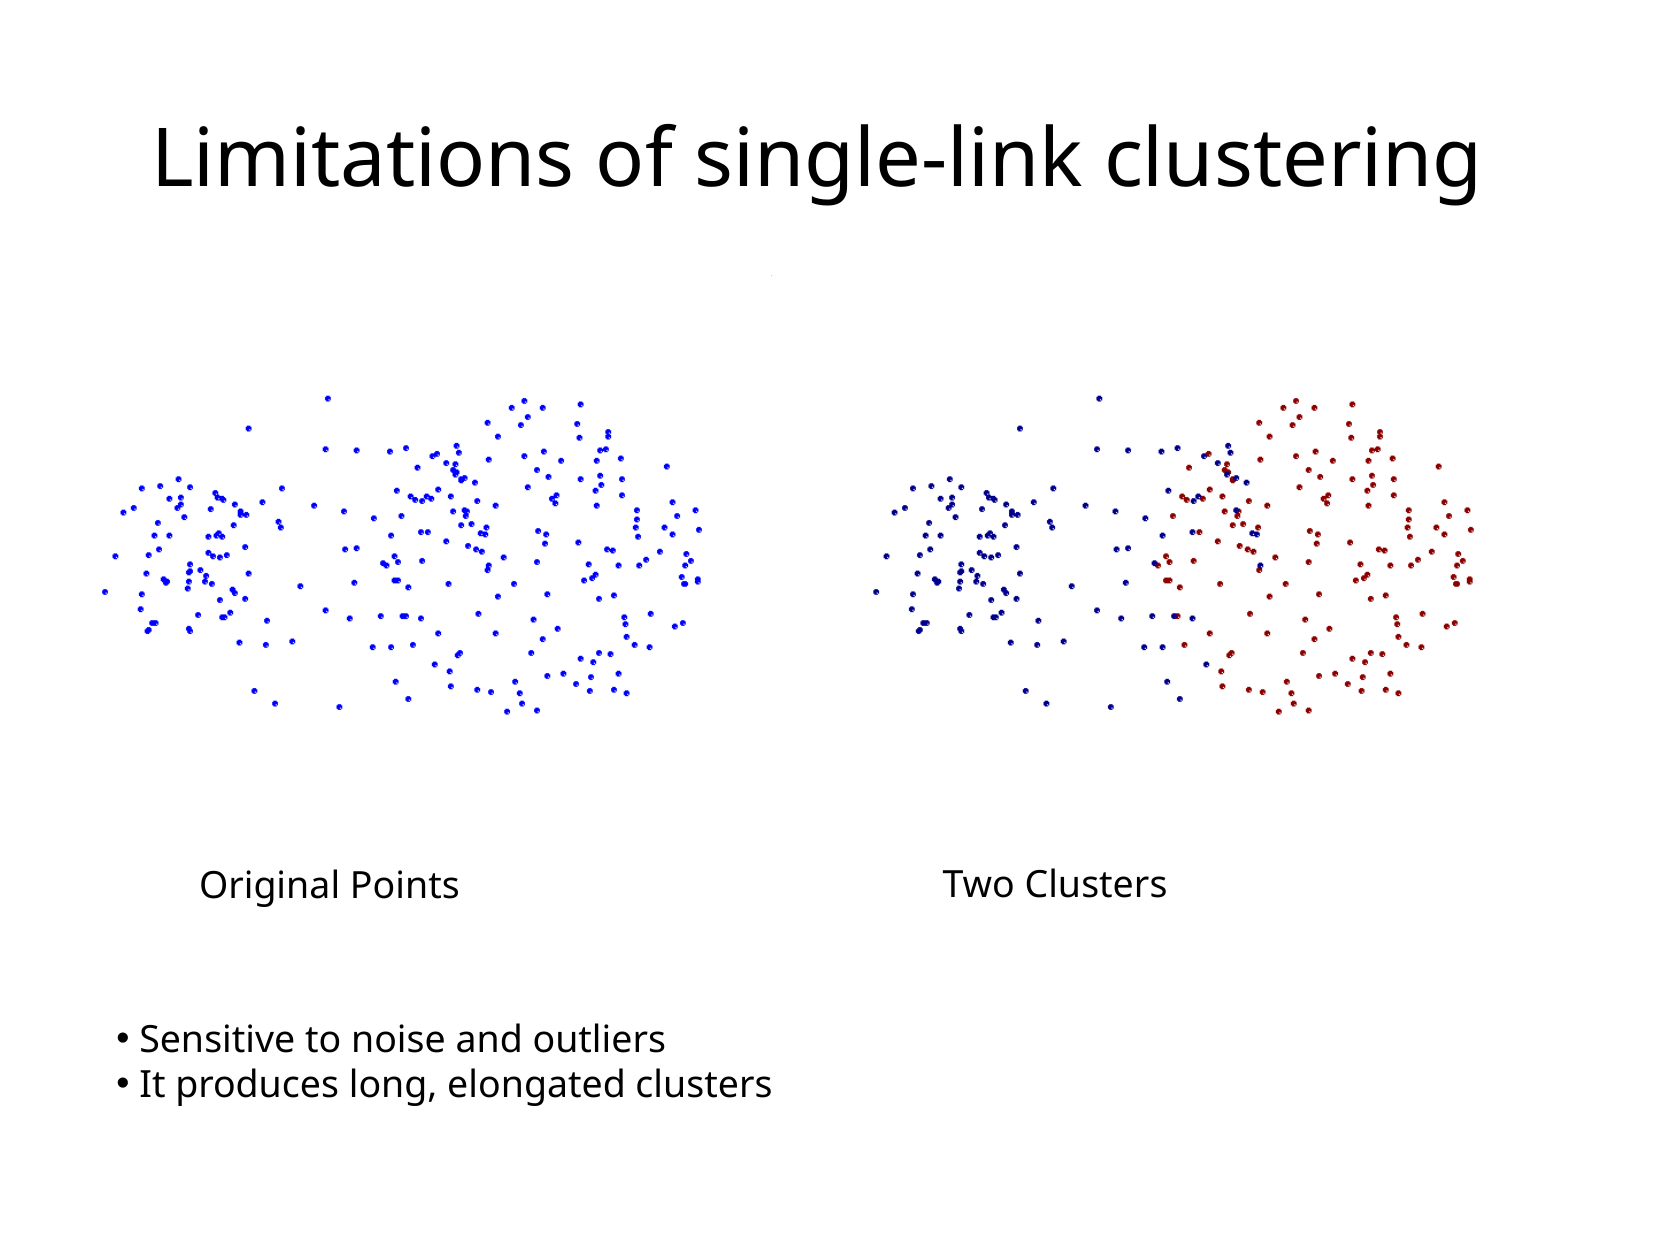

# Limitations of single-link clustering
Two Clusters
Original Points
 Sensitive to noise and outliers
 It produces long, elongated clusters